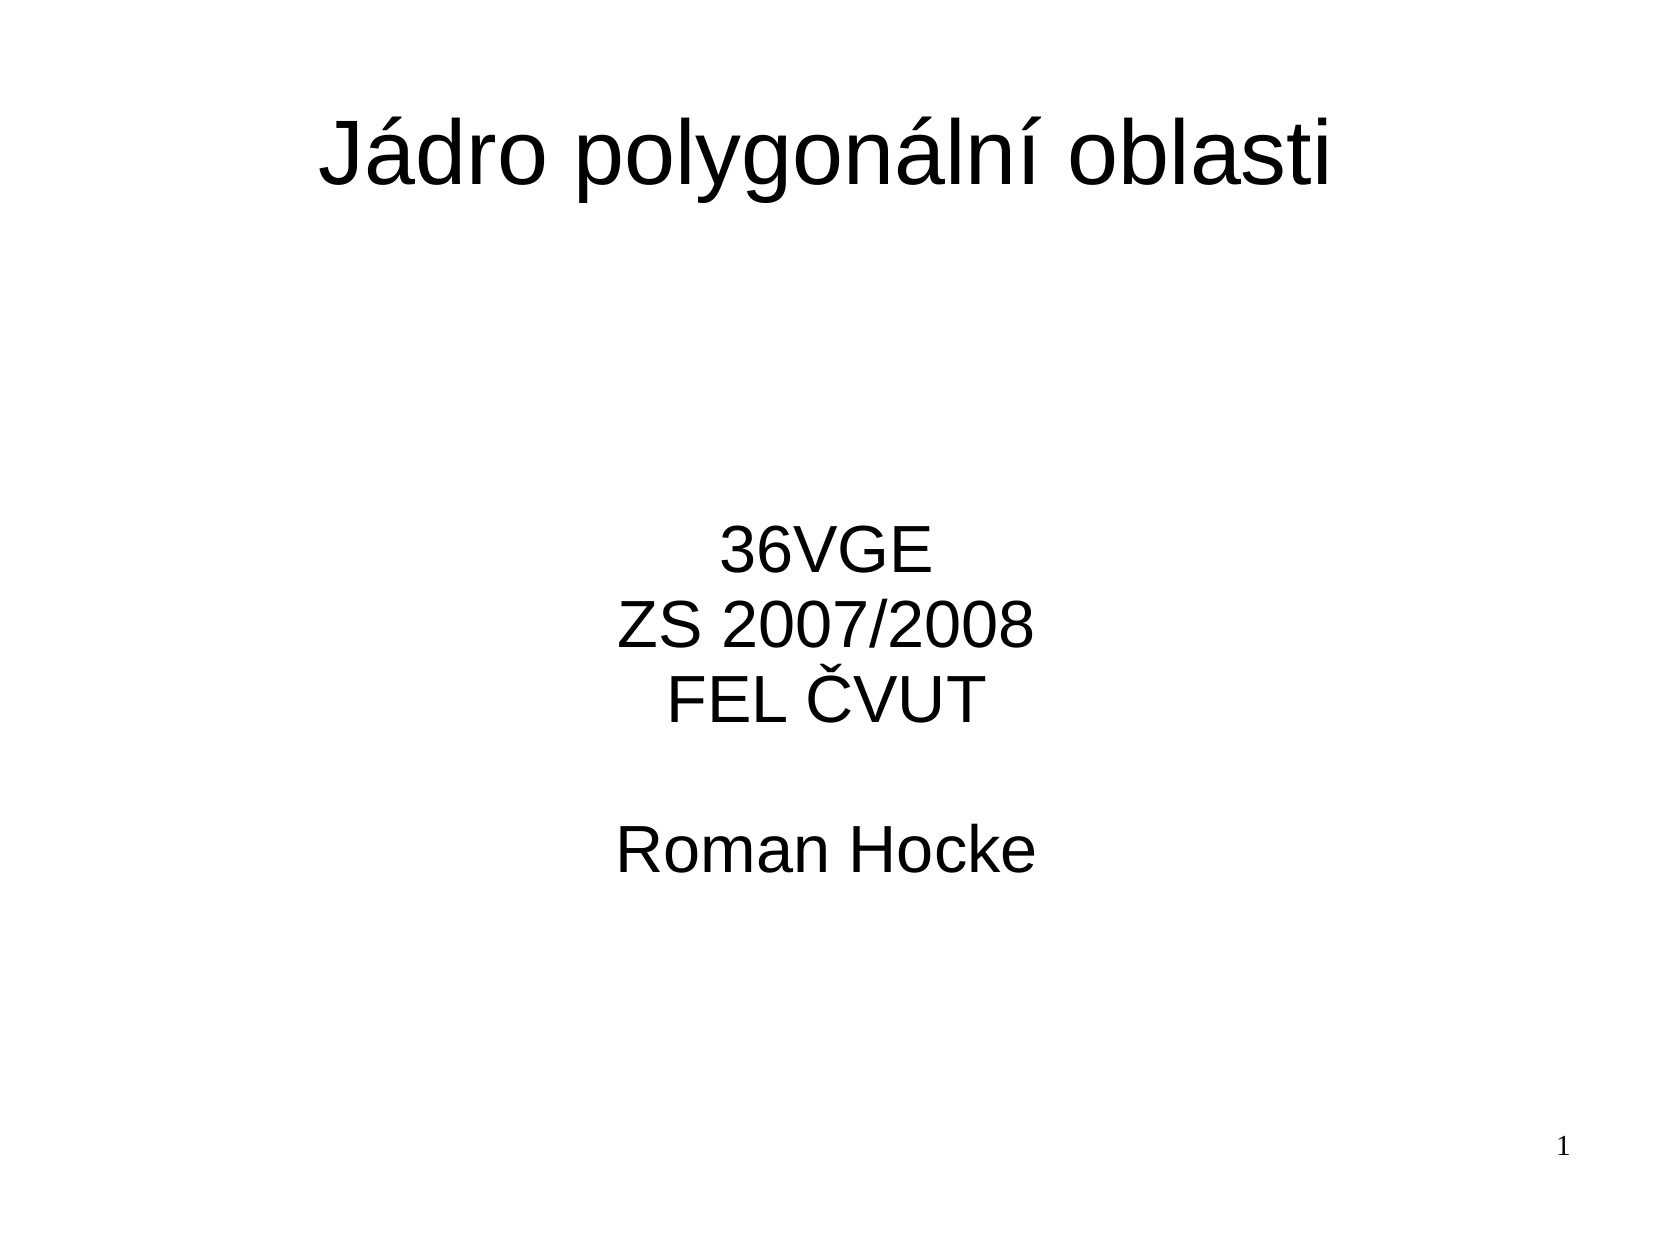

# Jádro polygonální oblasti
36VGE
ZS 2007/2008
FEL ČVUT
Roman Hocke
1